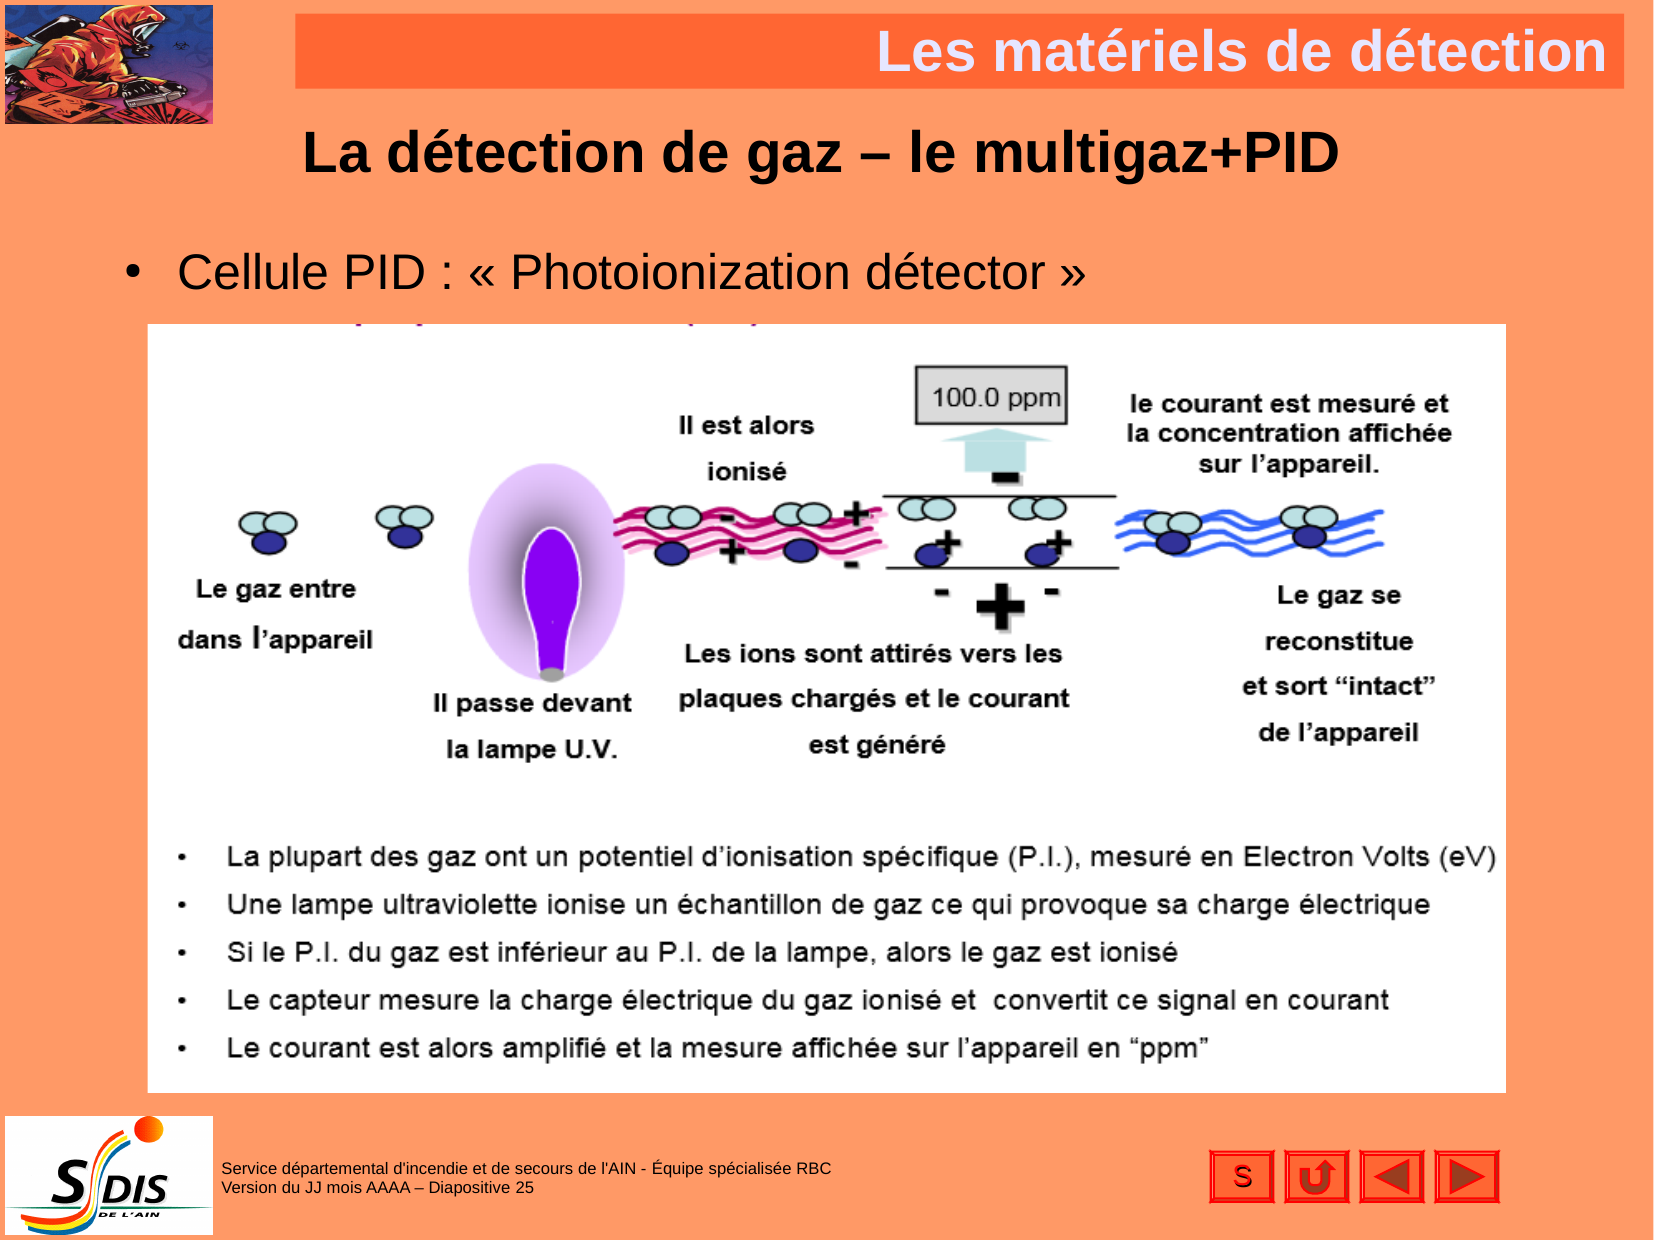

Les matériels de détection
La détection de gaz – le multigaz+PID
# Cellule PID : « Photoionization détector »